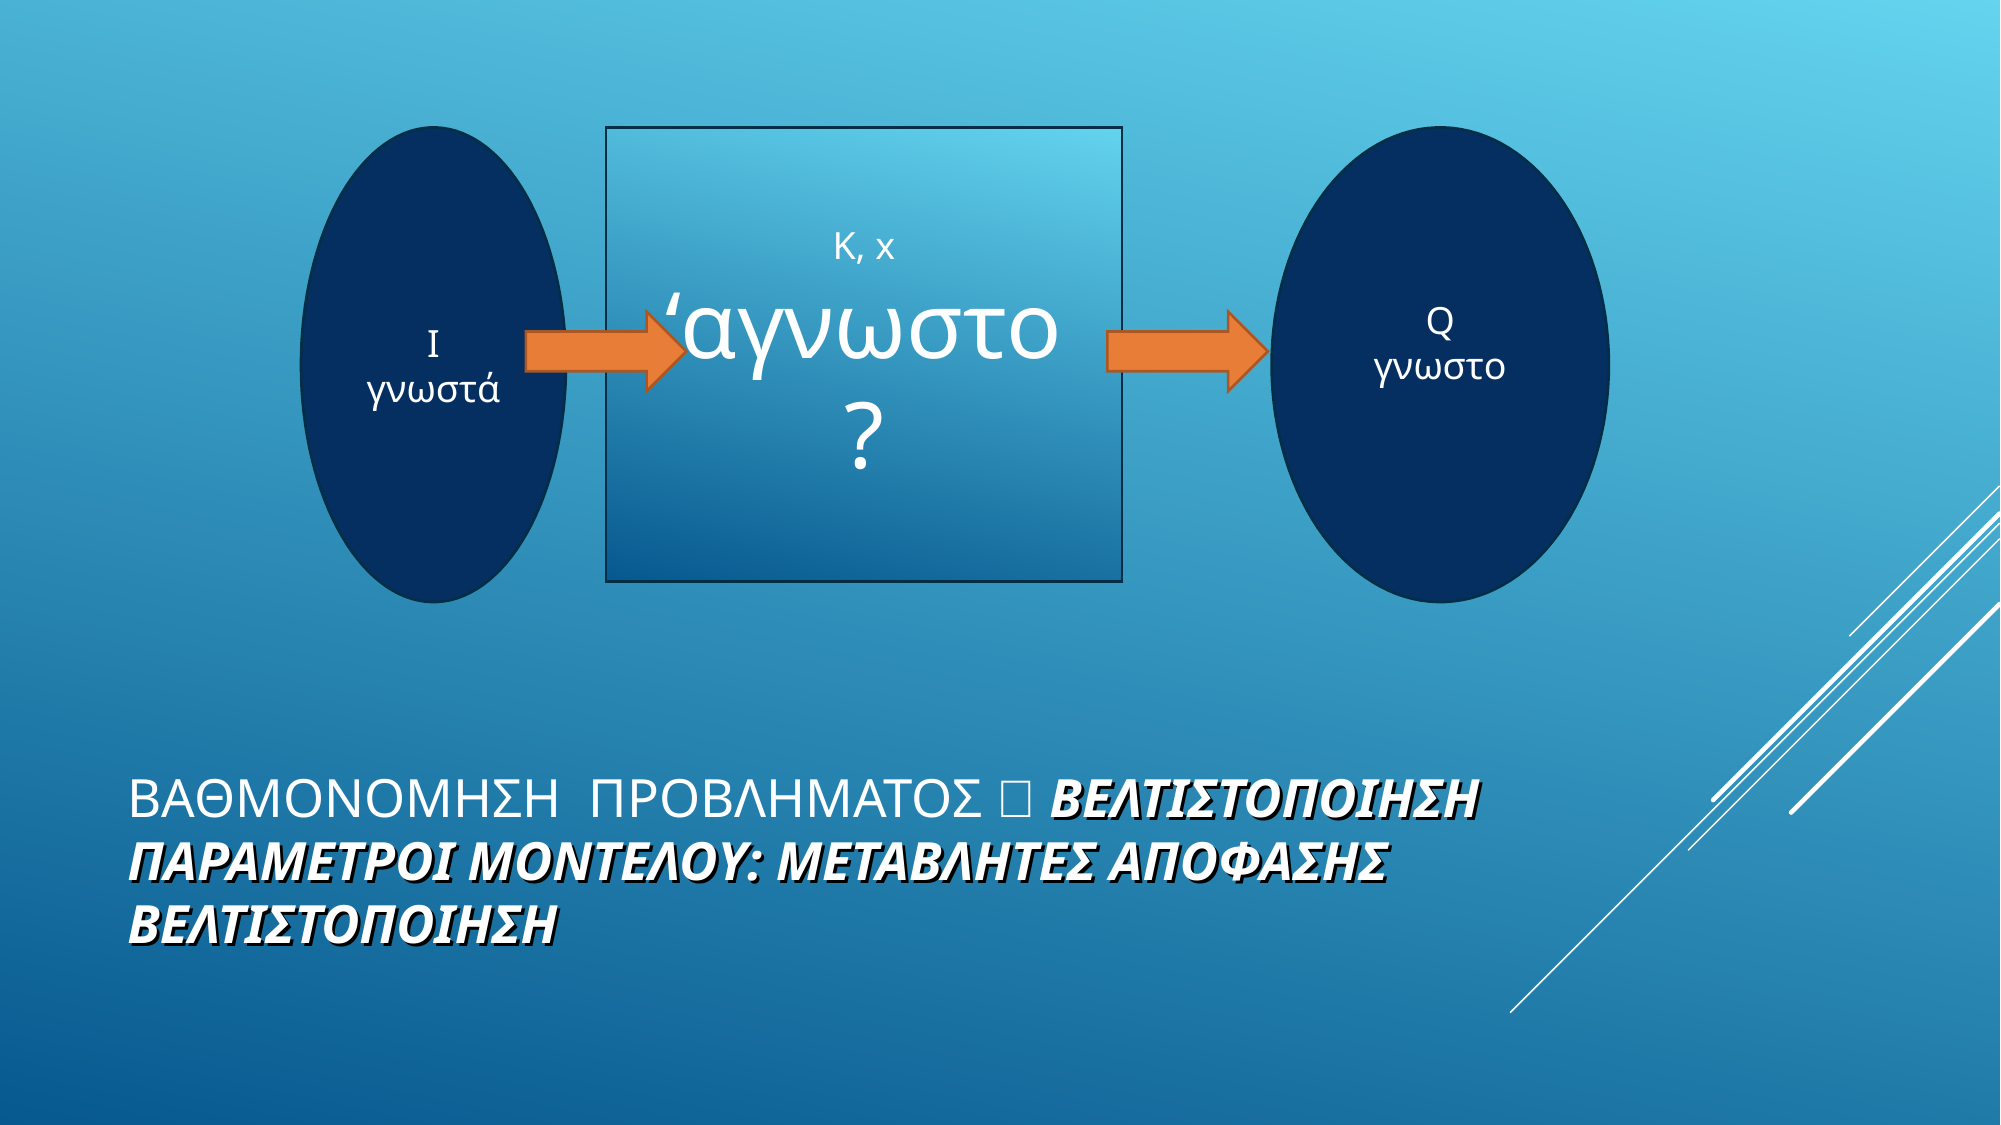

I
γνωστά
K, x
‘αγνωστο
?
Q
γνωστο
# Βαθμονομηση προβληματοσ  βελτιστοποιηση Παραμετροι μοντελου: μεταβλητεσ αποφασησ βελτιστοποιηση